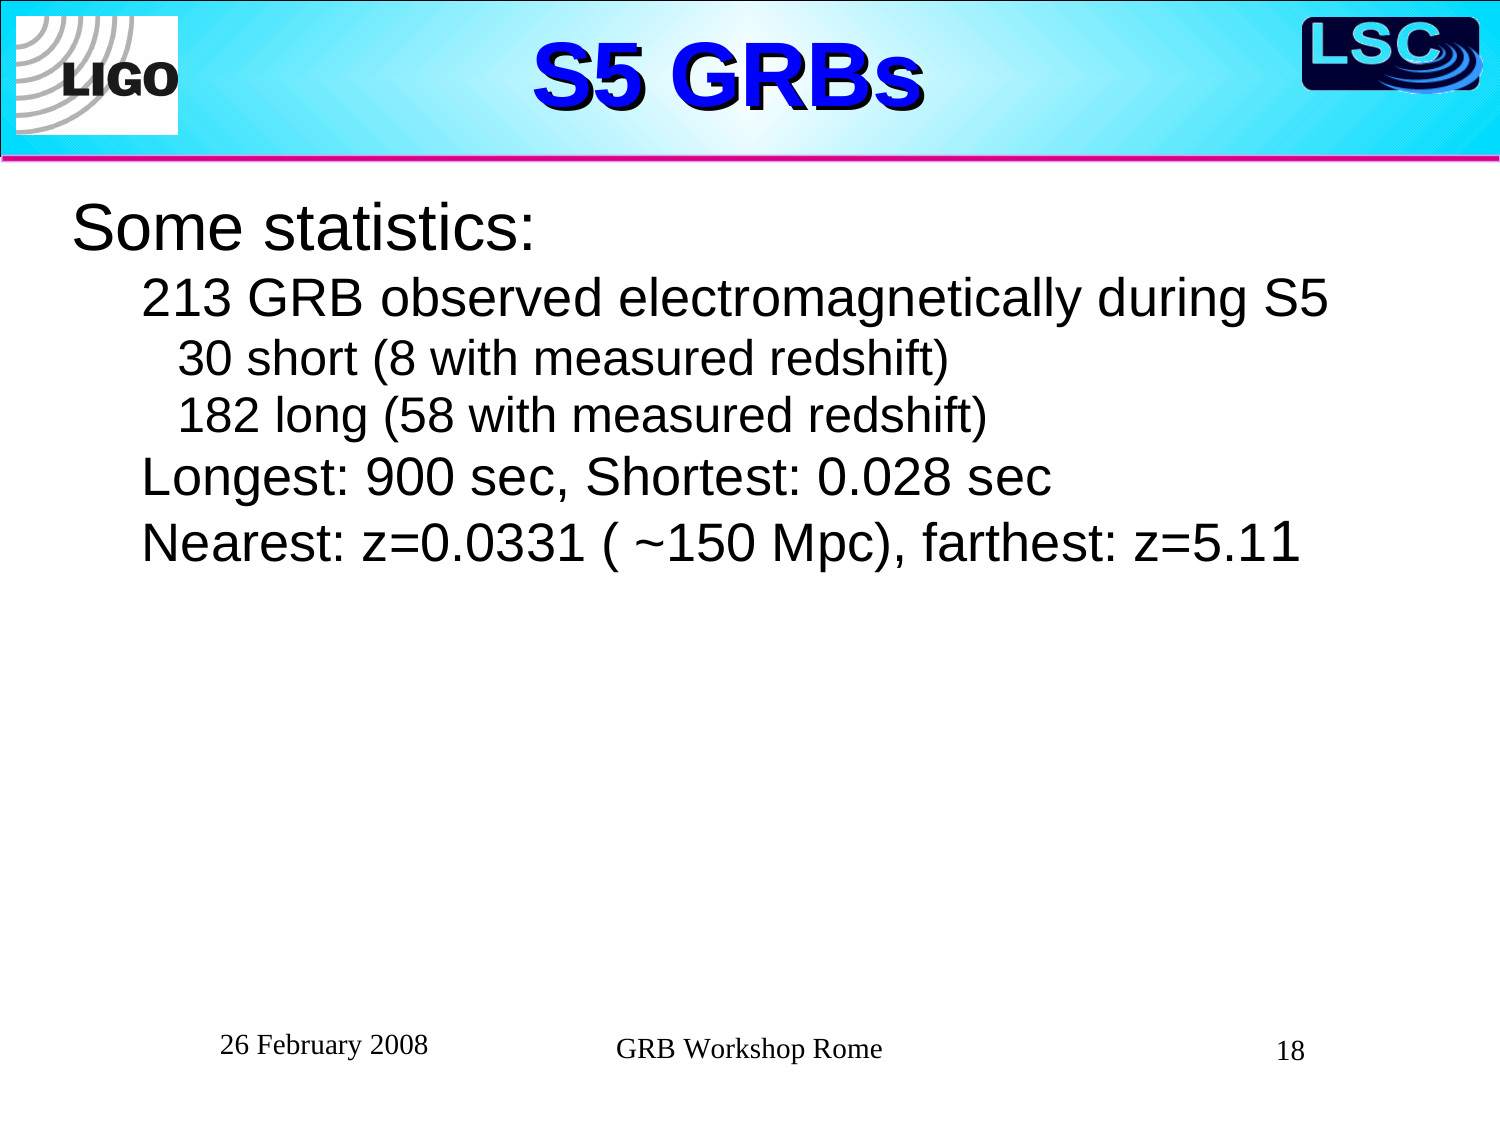

# S5 GRBs
Some statistics:
213 GRB observed electromagnetically during S5
30 short (8 with measured redshift)
182 long (58 with measured redshift)
Longest: 900 sec, Shortest: 0.028 sec
Nearest: z=0.0331 ( ~150 Mpc), farthest: z=5.11
26 February 2008
GRB Workshop Rome
18